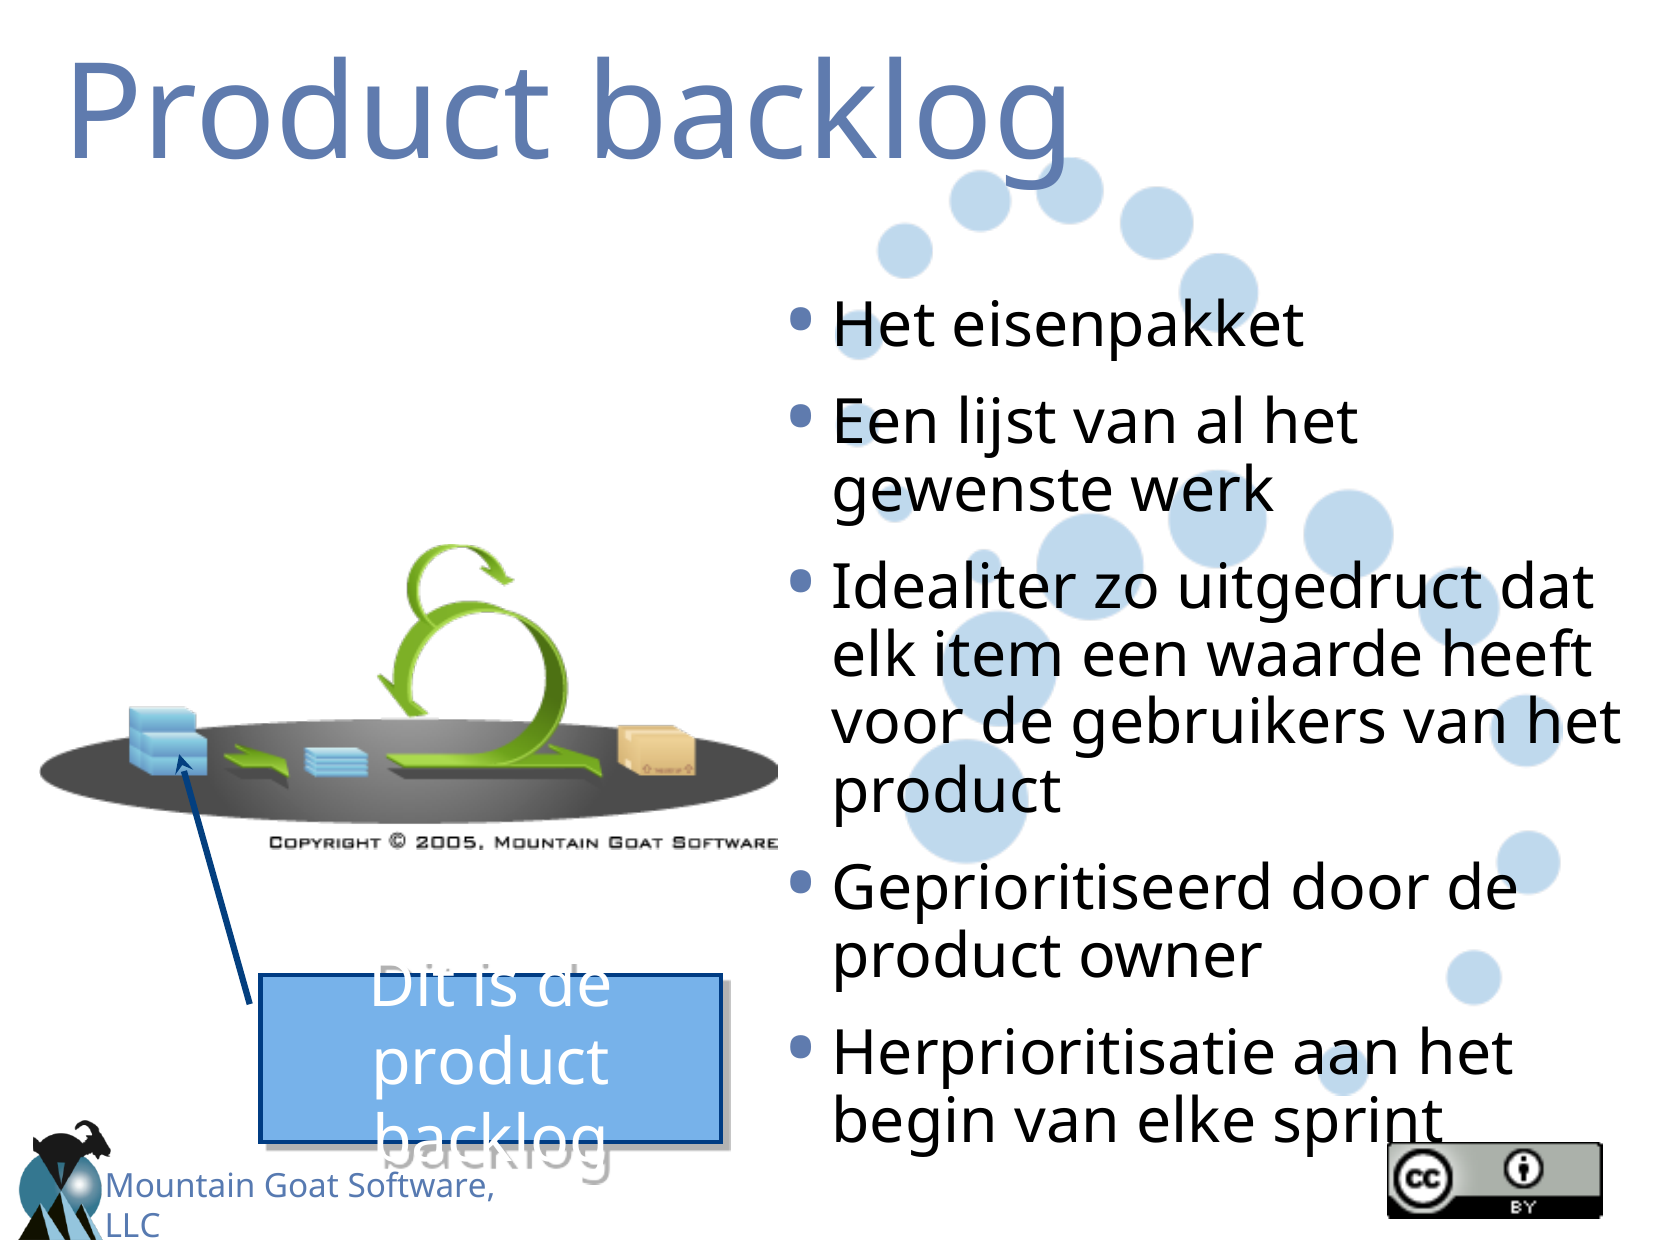

# Product backlog
Het eisenpakket
Een lijst van al het gewenste werk
Idealiter zo uitgedruct dat elk item een waarde heeft voor de gebruikers van het product
Geprioritiseerd door de product owner
Herprioritisatie aan het begin van elke sprint
Dit is de product backlog